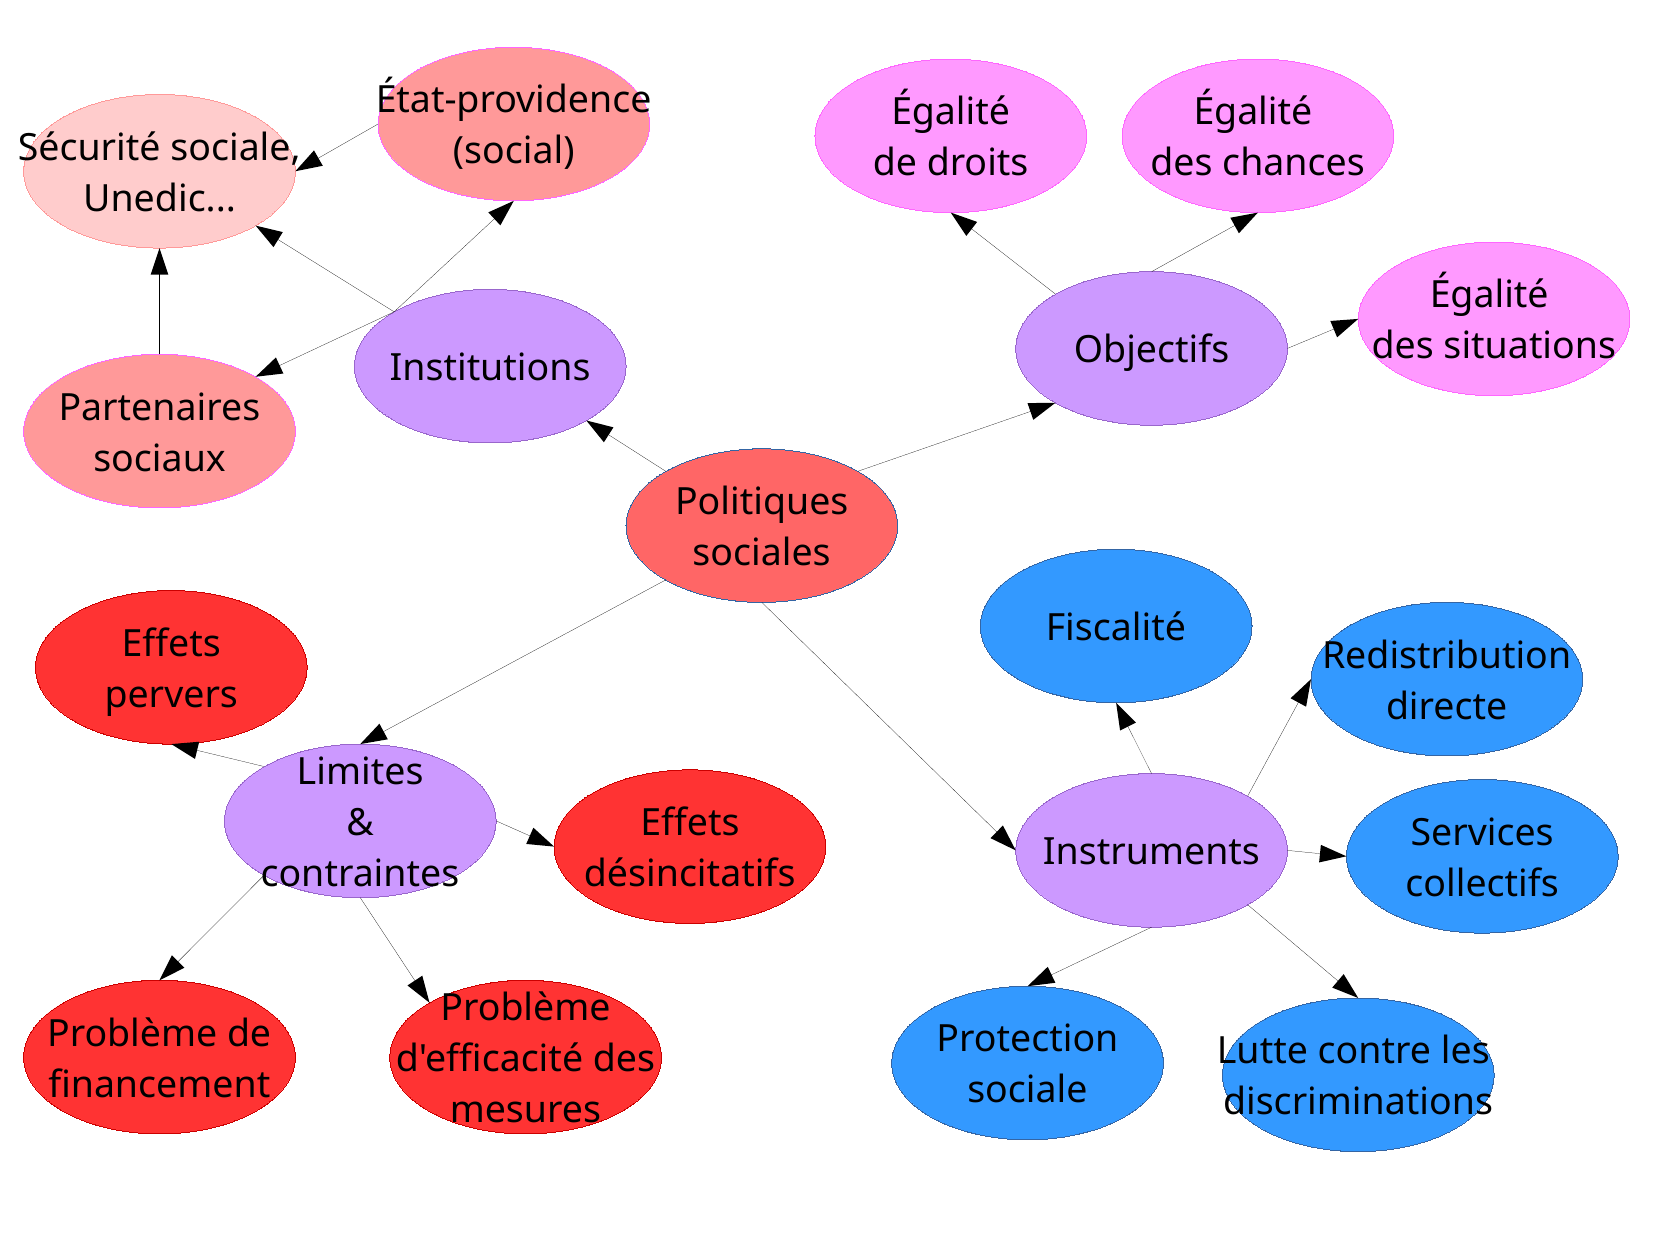

État-providence
(social)
Égalité
de droits
Égalité
des chances
Sécurité sociale,
Unedic...
Égalité
des situations
Objectifs
Institutions
Partenaires
sociaux
Politiques
sociales
Fiscalité
Effets
pervers
Redistribution
directe
Limites
&
contraintes
Effets
désincitatifs
Instruments
Services
collectifs
Problème de
financement
Problème
d'efficacité des
mesures
Protection
sociale
Lutte contre les
discriminations